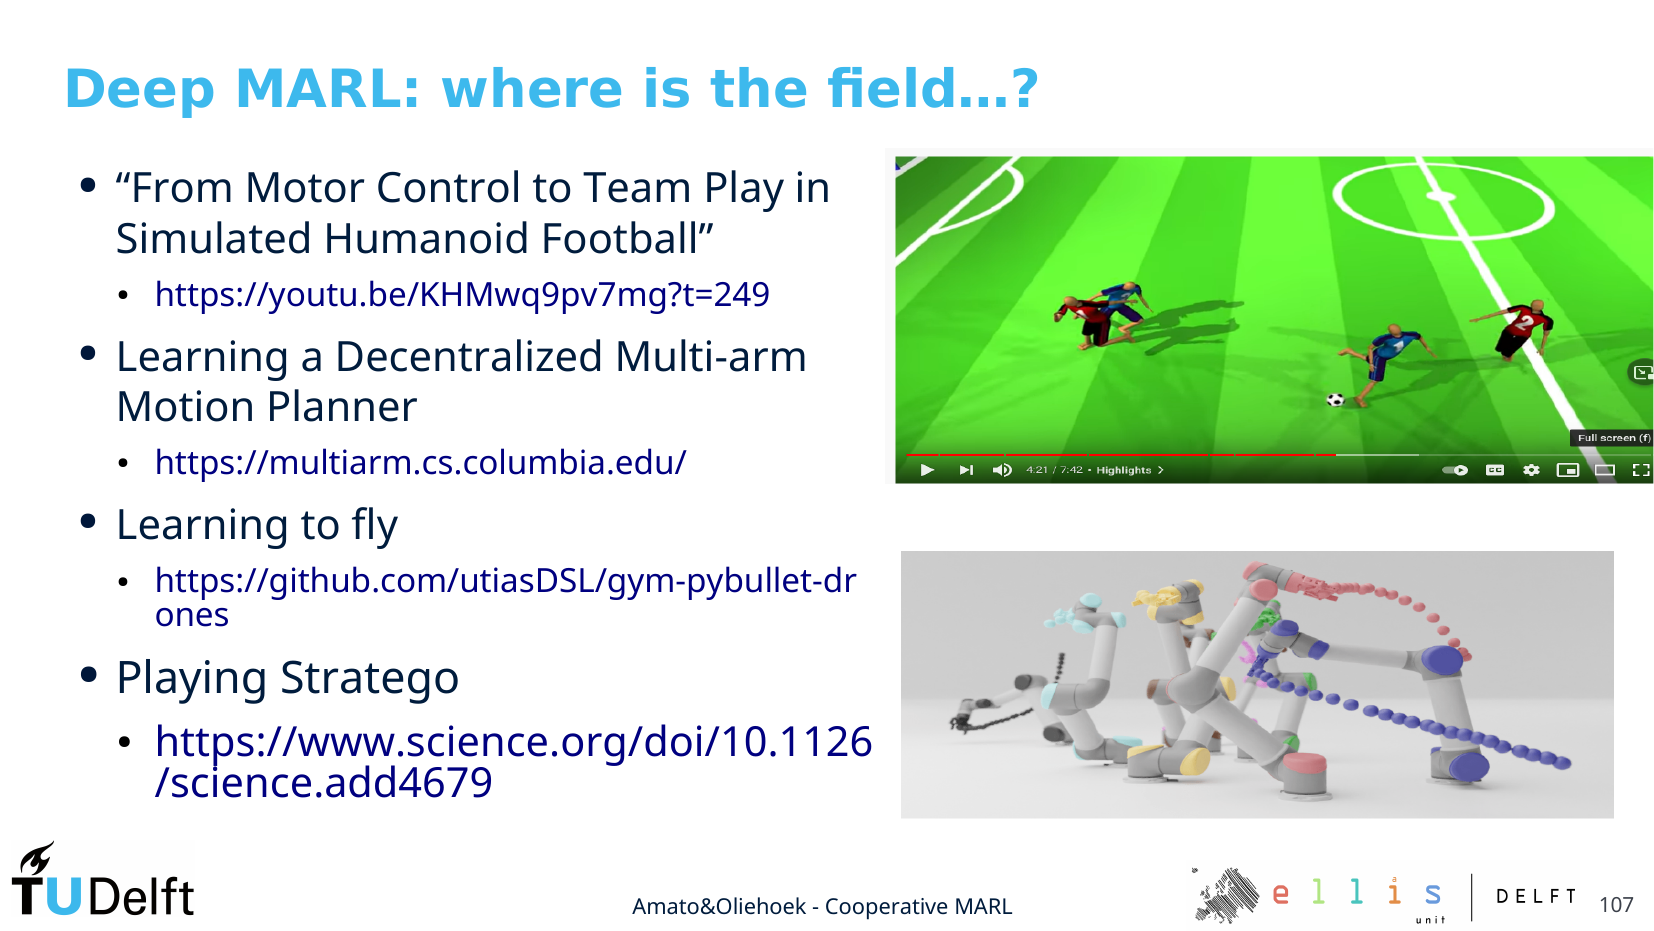

# Deep MARL: where is the field…?
“From Motor Control to Team Play in Simulated Humanoid Football”
https://youtu.be/KHMwq9pv7mg?t=249
Learning a Decentralized Multi-arm Motion Planner
https://multiarm.cs.columbia.edu/
Learning to fly
https://github.com/utiasDSL/gym-pybullet-drones
Playing Stratego
https://www.science.org/doi/10.1126/science.add4679
Amato&Oliehoek - Cooperative MARL